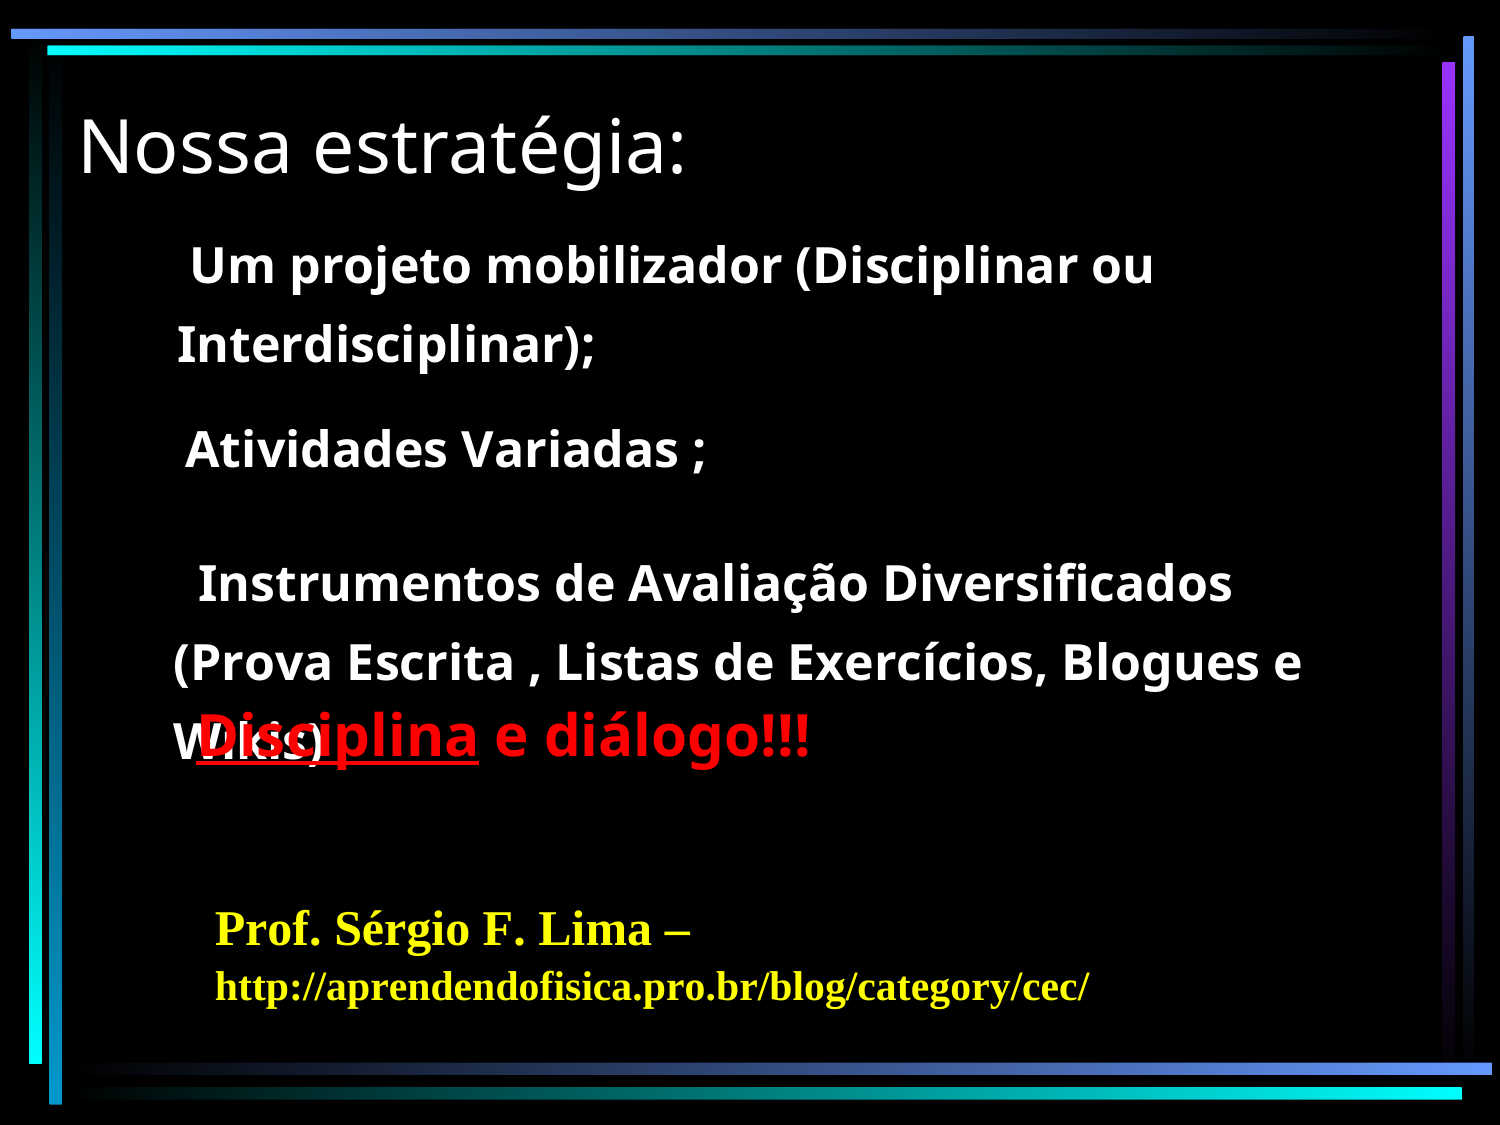

# Nossa estratégia:
 Um projeto mobilizador (Disciplinar ou Interdisciplinar);
 Atividades Variadas ;
 Instrumentos de Avaliação Diversificados (Prova Escrita , Listas de Exercícios, Blogues e Wikis)‏
;
 Disciplina e diálogo!!!
Prof. Sérgio F. Lima – http://aprendendofisica.pro.br/blog/category/cec/